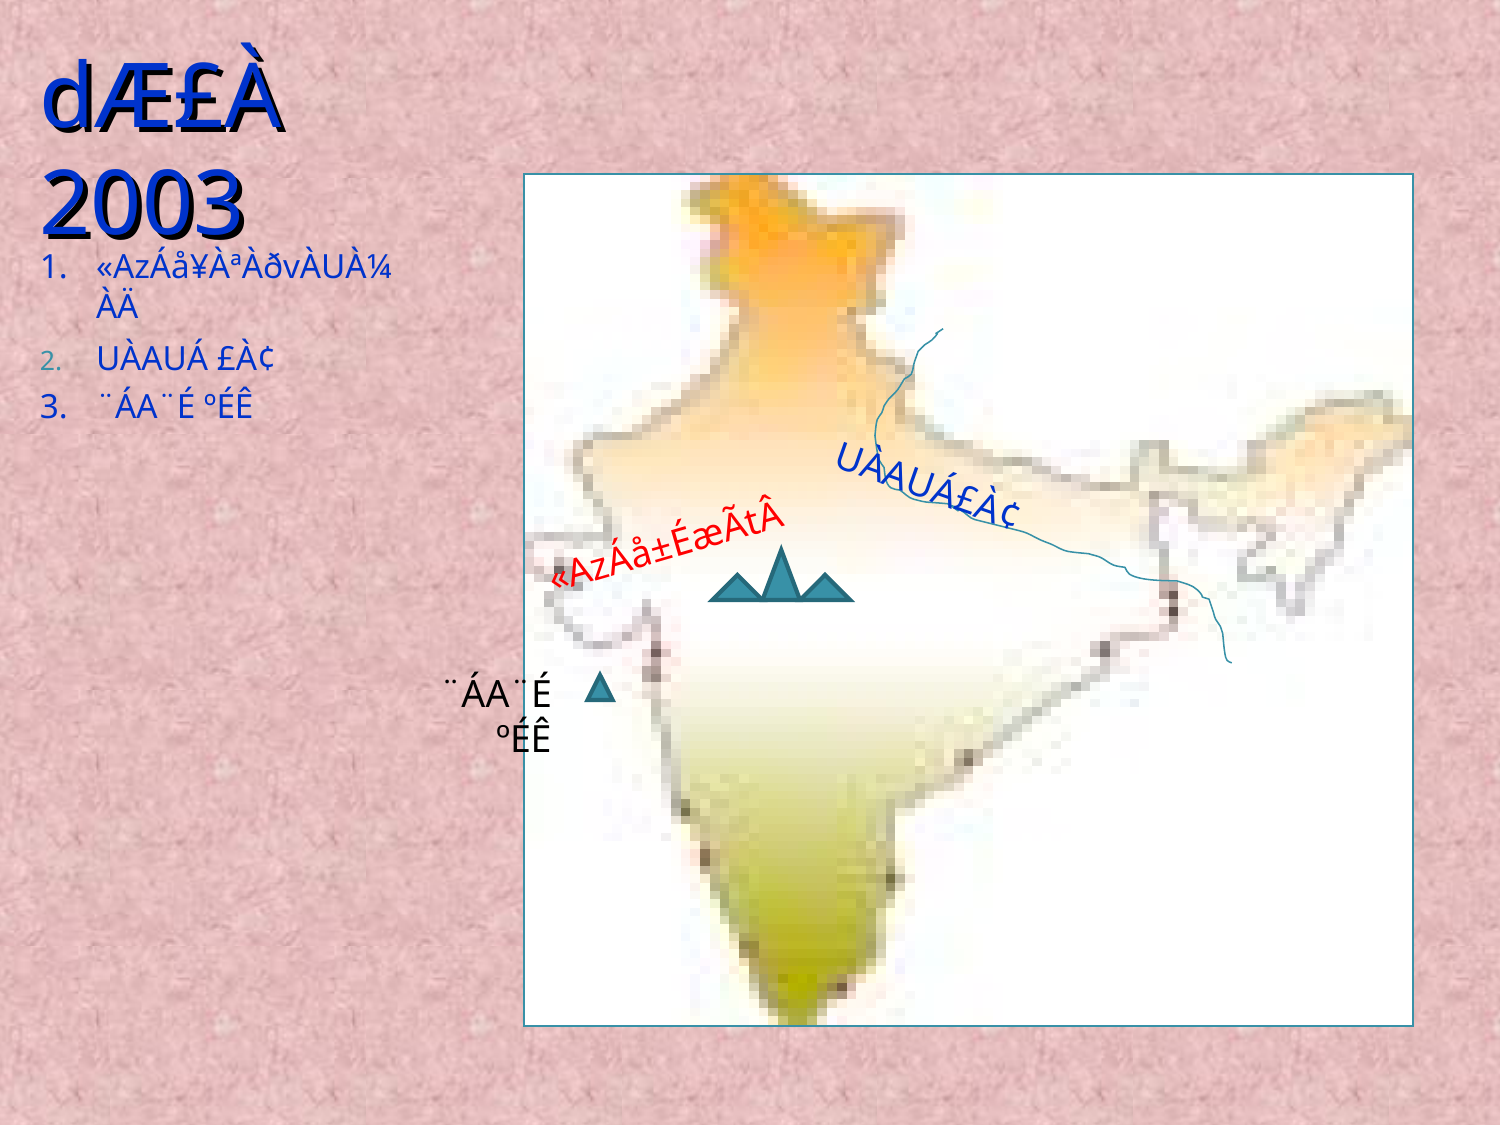

dÆ£À 2003
«AzÁå¥ÀªÀðvÀUÀ¼ÀÄ
UÀAUÁ £À¢
¨ÁA¨É ºÉÊ
UÀAUÁ£À¢
«AzÁå±ÉæÃtÂ
¨ÁA¨É ºÉÊ